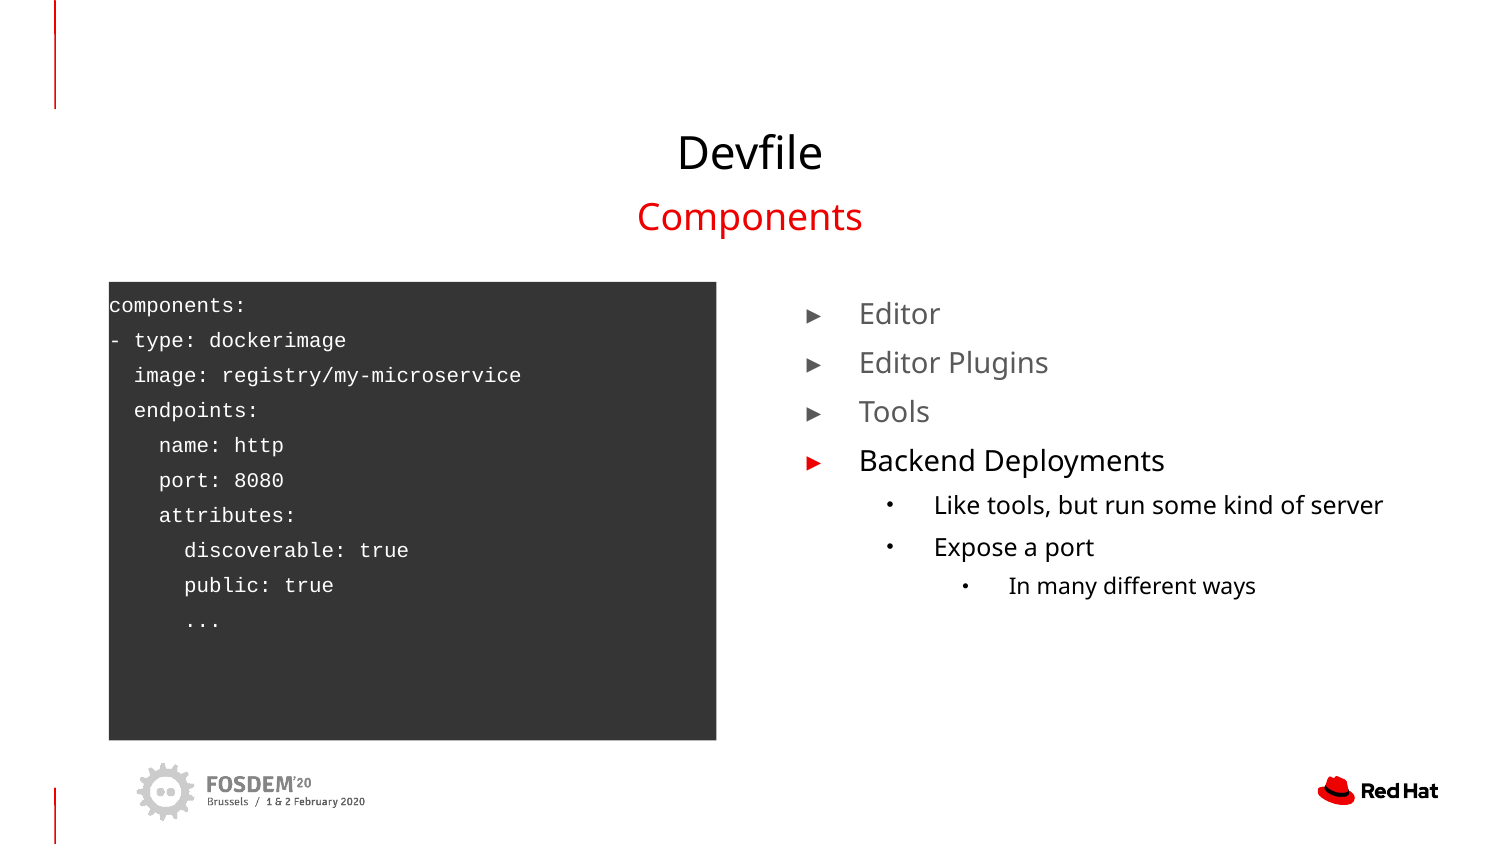

#
Devfile
Components
components:
- type: dockerimage
 image: registry/my-microservice
 endpoints:
 name: http
 port: 8080
 attributes:
 discoverable: true
 public: true
 ...
Editor
Editor Plugins
Tools
Backend Deployments
Like tools, but run some kind of server
Expose a port
In many different ways